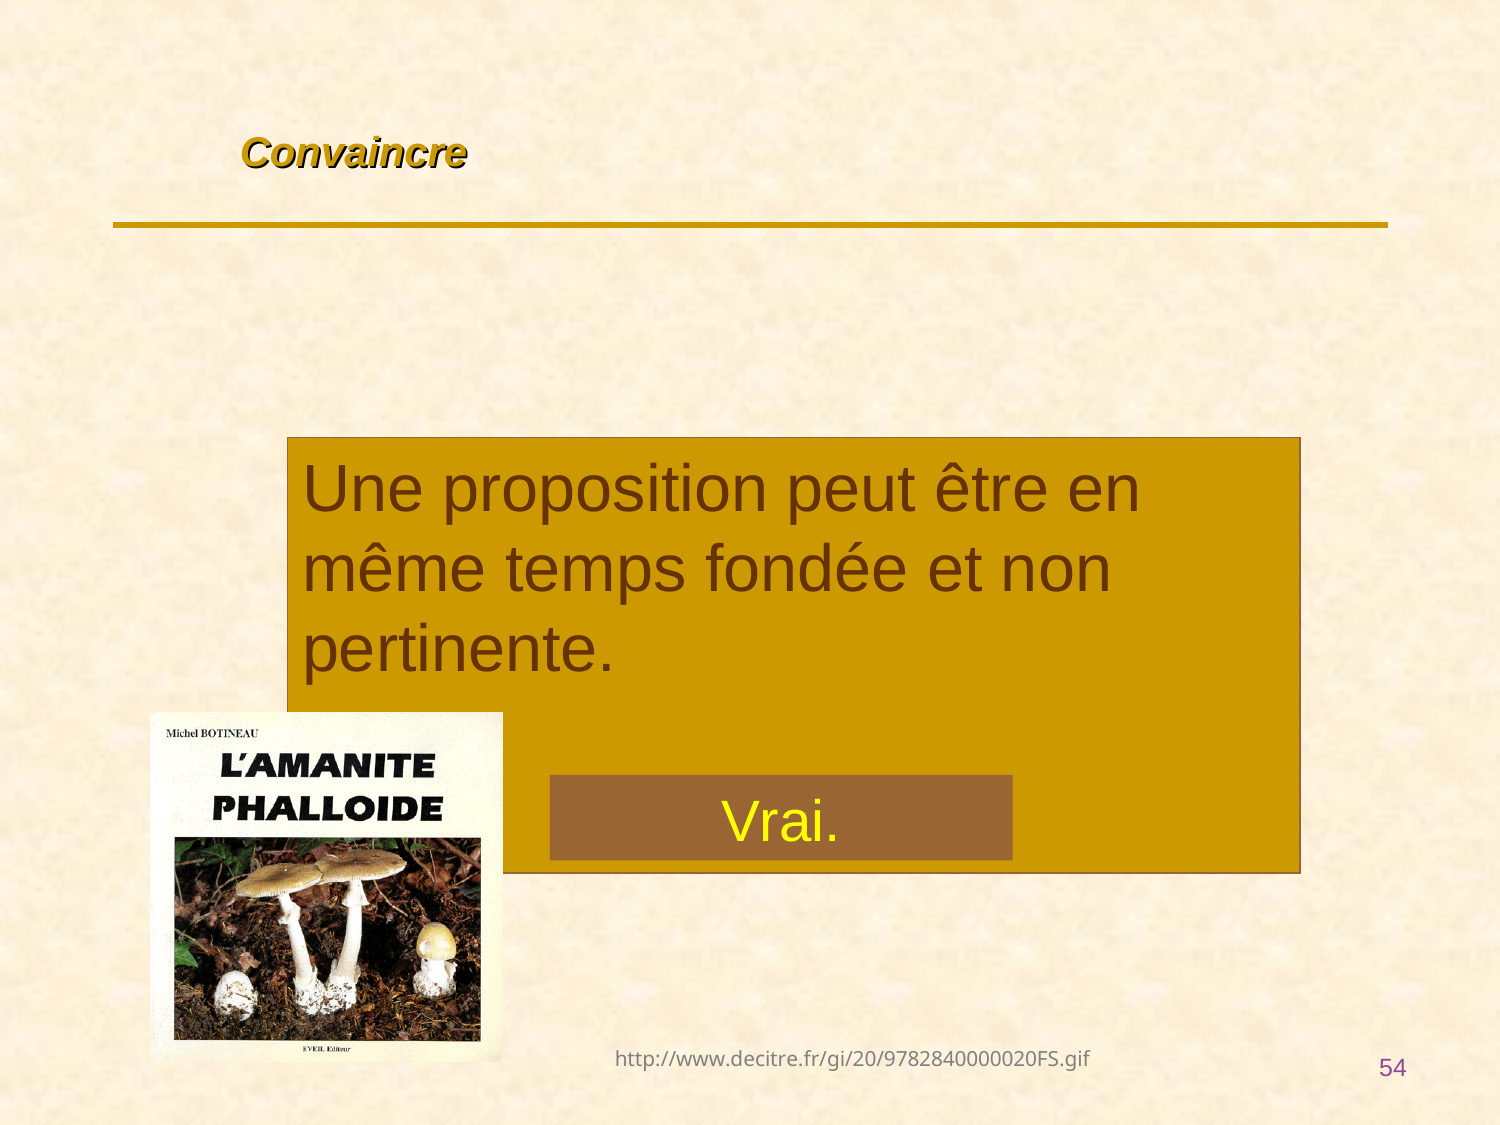

Convaincre
Une proposition peut être en même temps fondée et non pertinente.
Vrai / Faux ?
Vrai.
http://www.decitre.fr/gi/20/9782840000020FS.gif
54